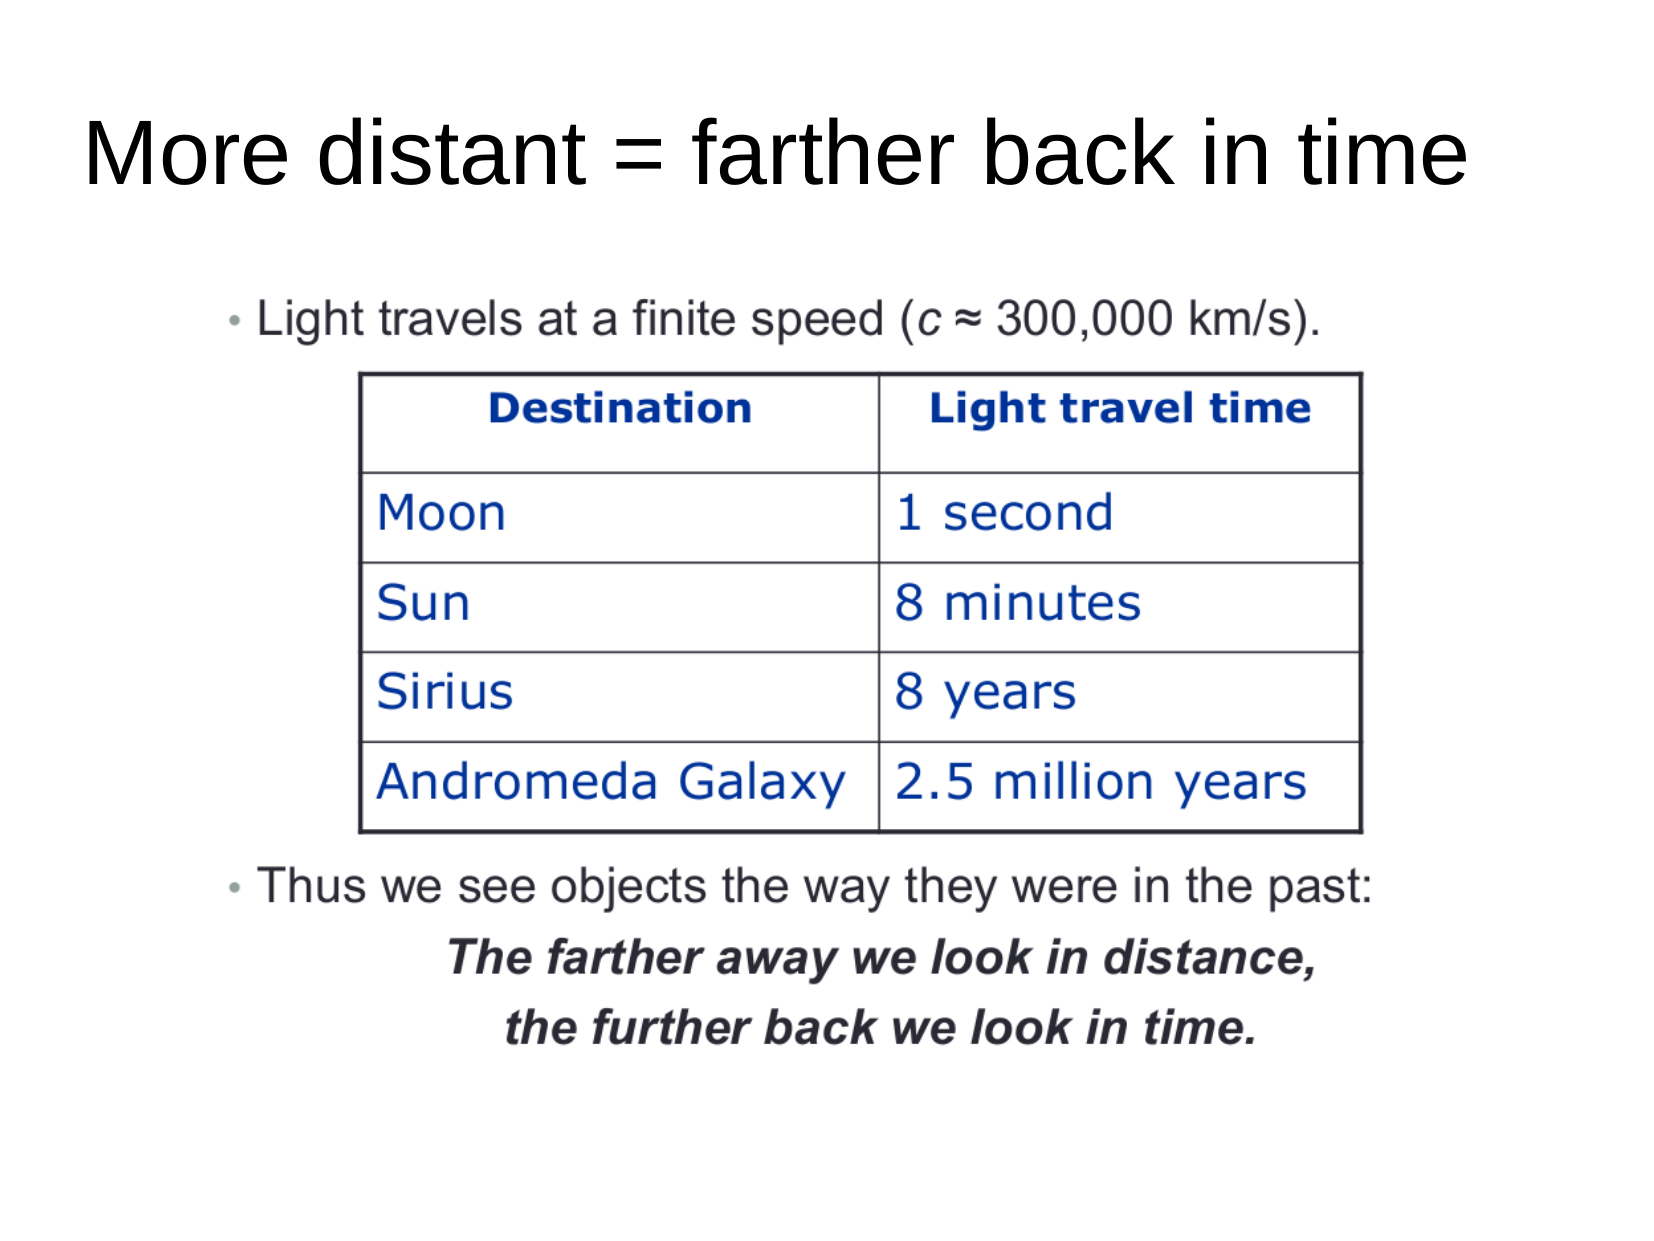

# More distant = farther back in time